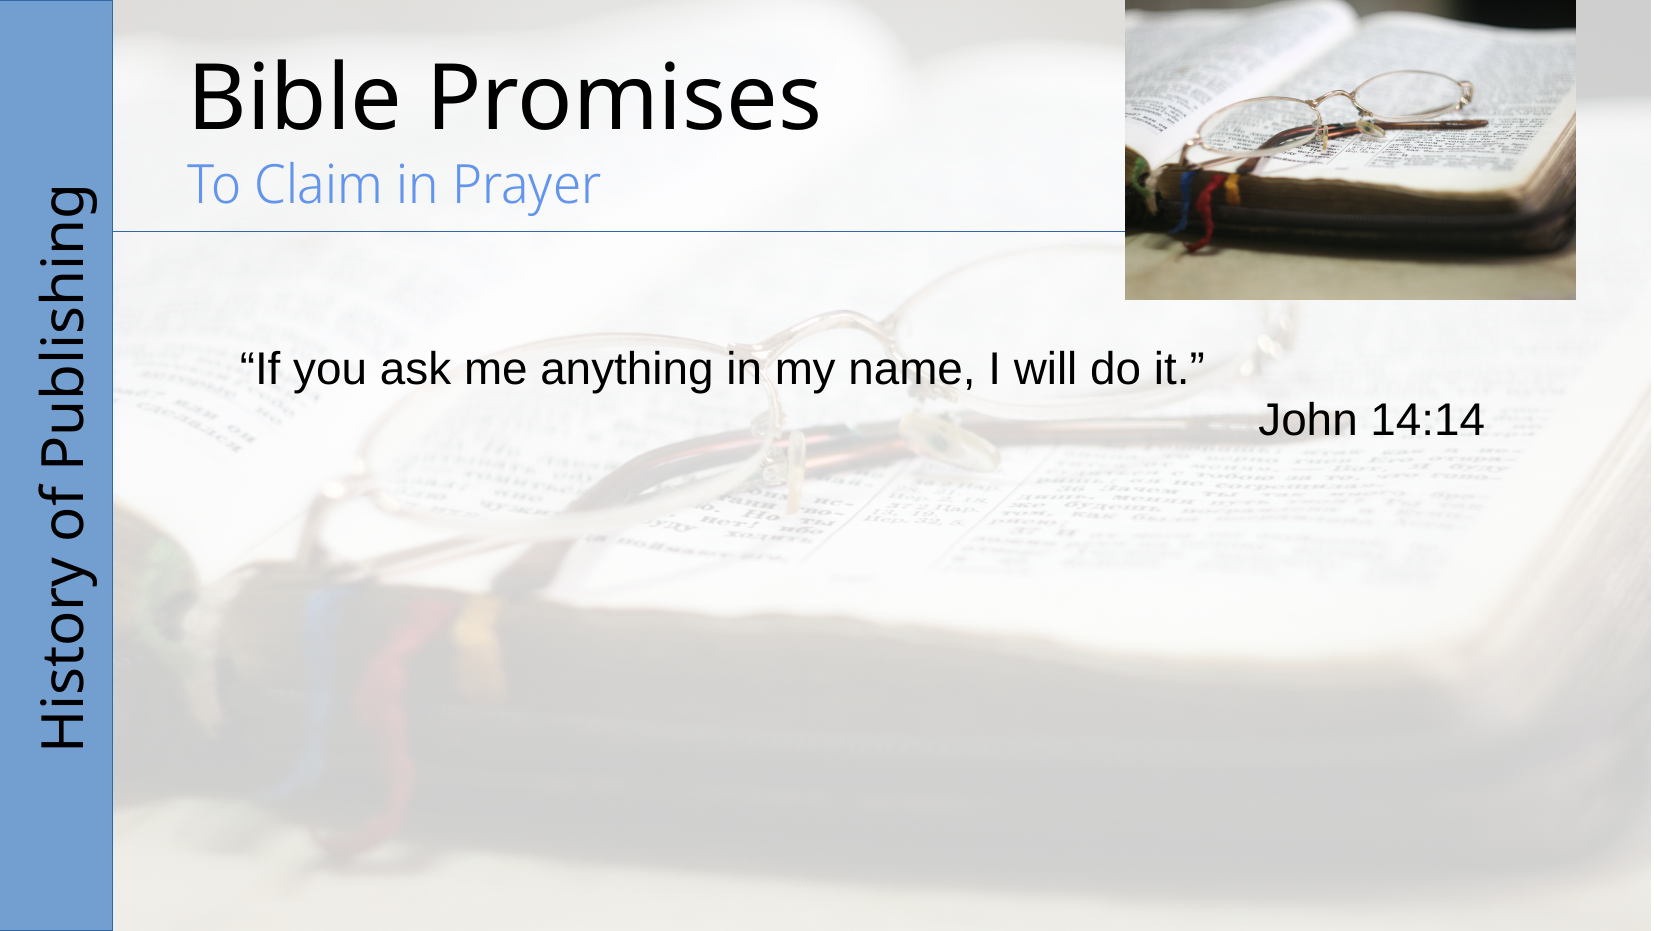

# Bible Promises
To Claim in Prayer
“If you ask me anything in my name, I will do it.”
John 14:14
History of Publishing